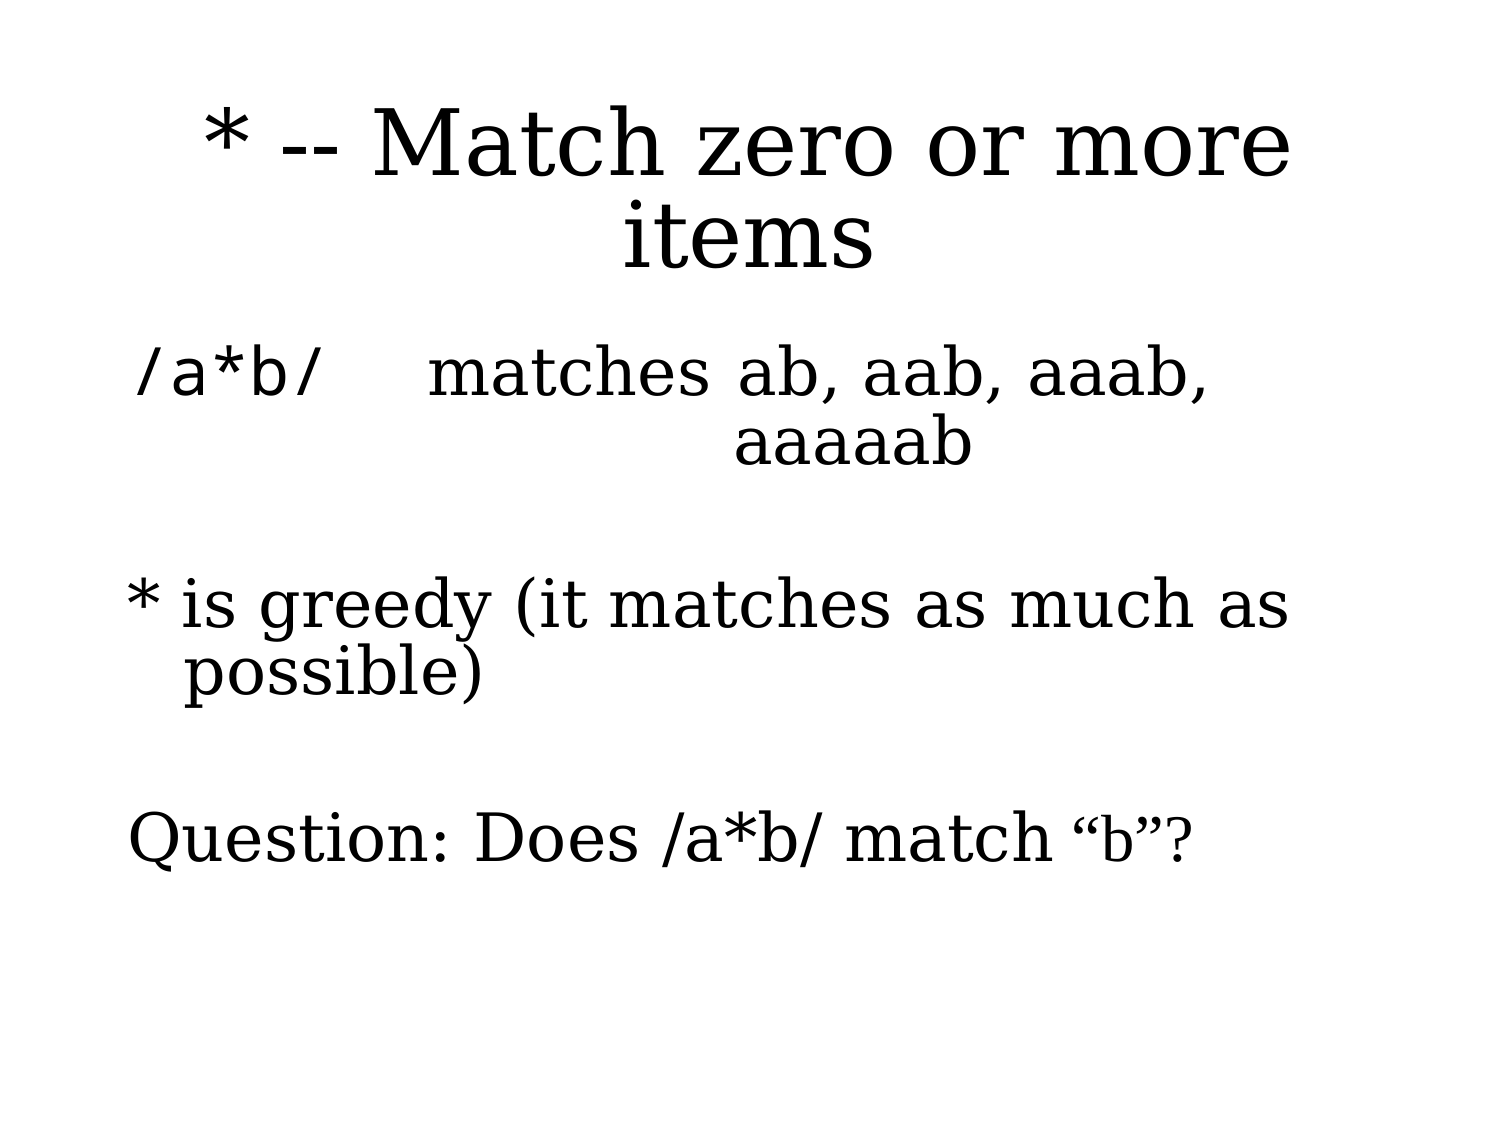

# * -- Match zero or more items
/a*b/ 	matches	ab, aab, aaab, aaaaab
* is greedy (it matches as much as possible)
Question: Does /a*b/ match “b”?